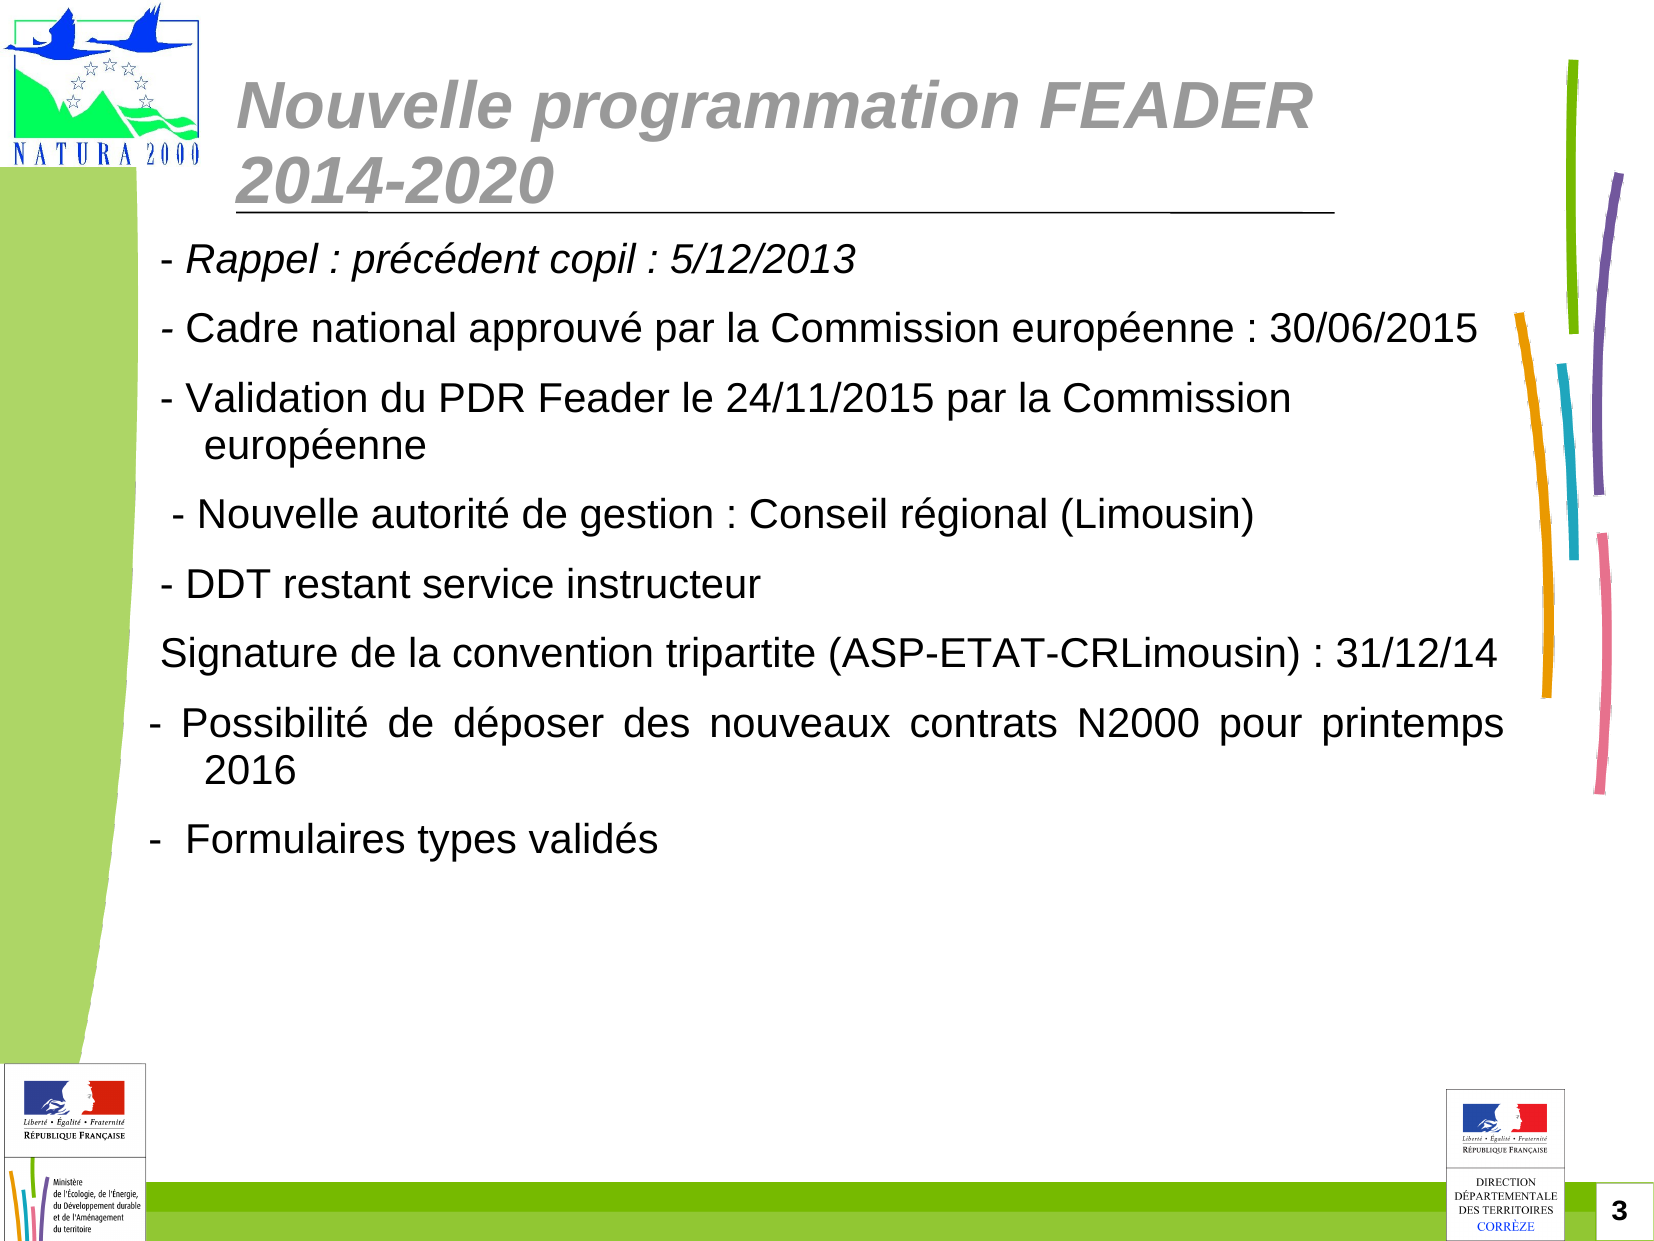

# Nouvelle programmation FEADER 2014-2020
 - Rappel : précédent copil : 5/12/2013
 - Cadre national approuvé par la Commission européenne : 30/06/2015
 - Validation du PDR Feader le 24/11/2015 par la Commission européenne
 - Nouvelle autorité de gestion : Conseil régional (Limousin)
 - DDT restant service instructeur
 Signature de la convention tripartite (ASP-ETAT-CRLimousin) : 31/12/14
- Possibilité de déposer des nouveaux contrats N2000 pour printemps 2016
- Formulaires types validés